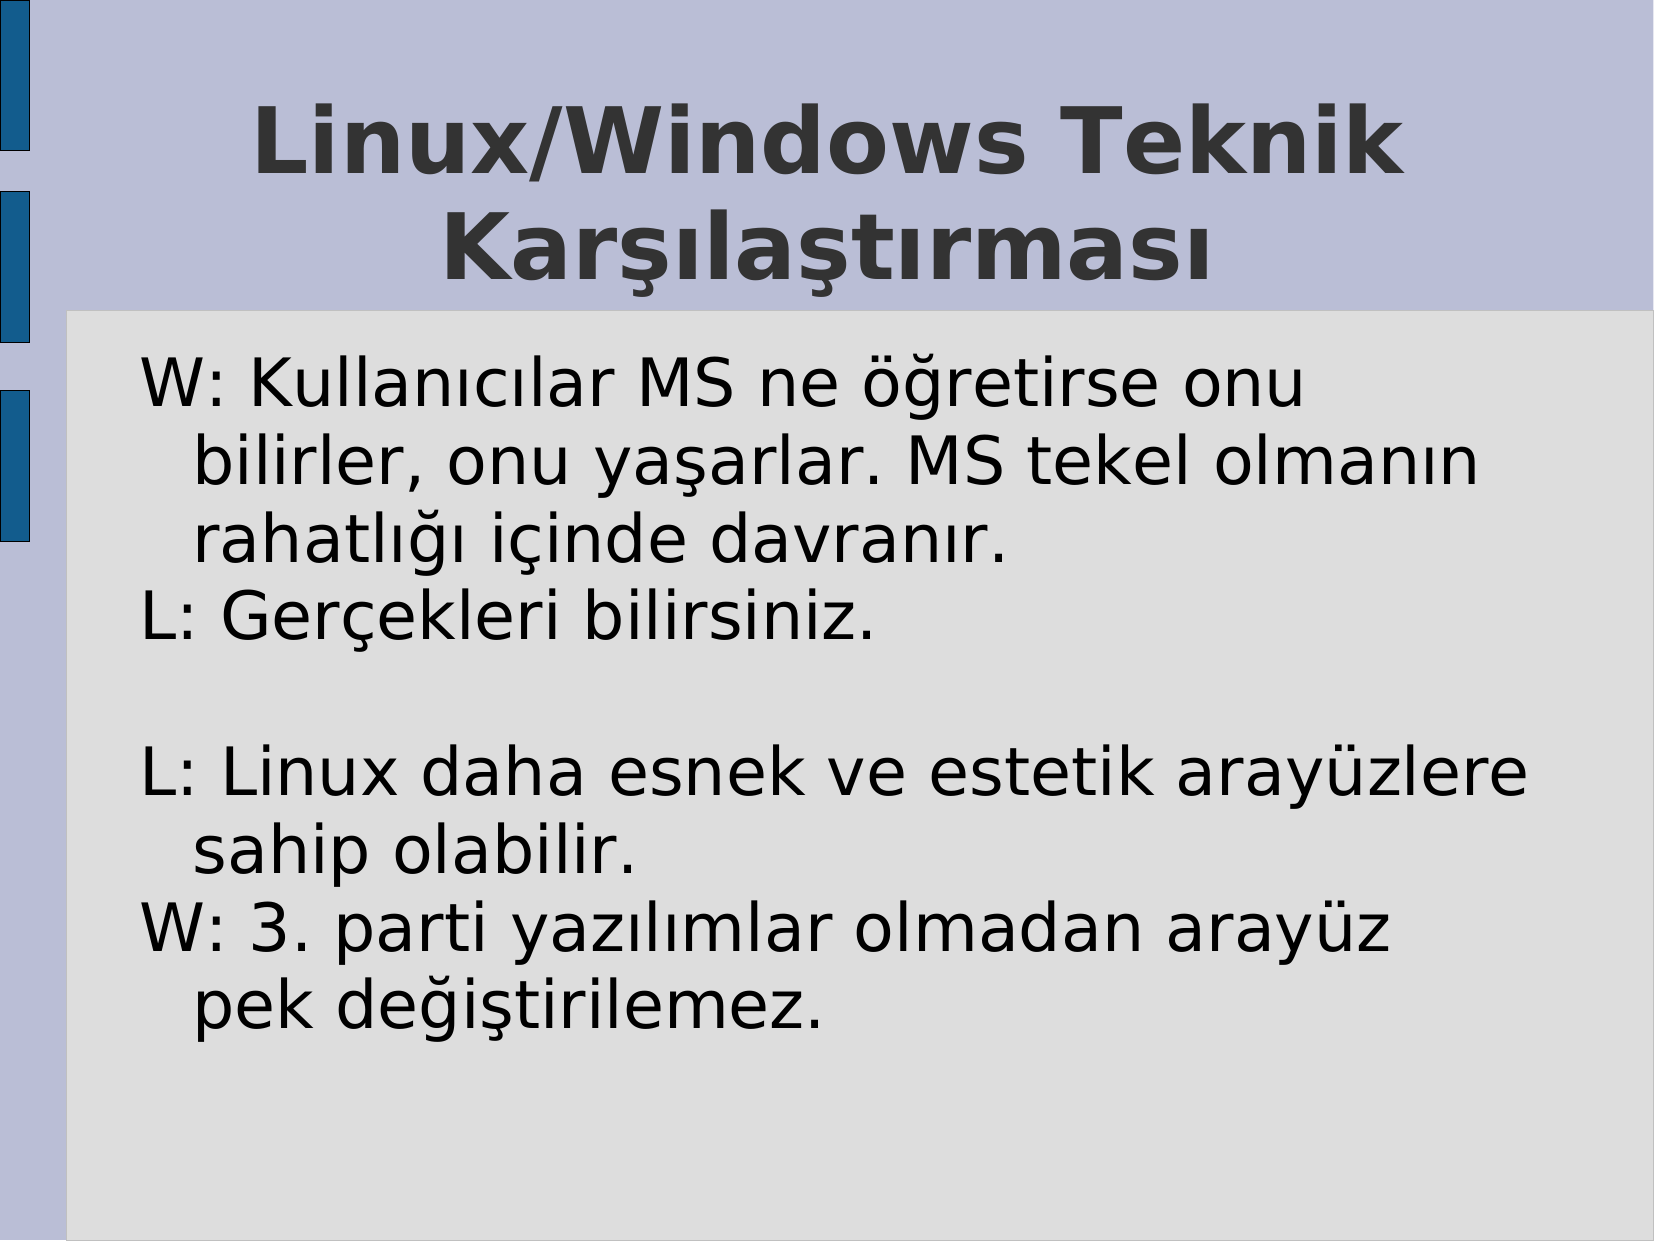

# Linux/Windows Teknik Karşılaştırması
W: Kullanıcılar MS ne öğretirse onu bilirler, onu yaşarlar. MS tekel olmanın rahatlığı içinde davranır.
L: Gerçekleri bilirsiniz.
L: Linux daha esnek ve estetik arayüzlere sahip olabilir.
W: 3. parti yazılımlar olmadan arayüz pek değiştirilemez.